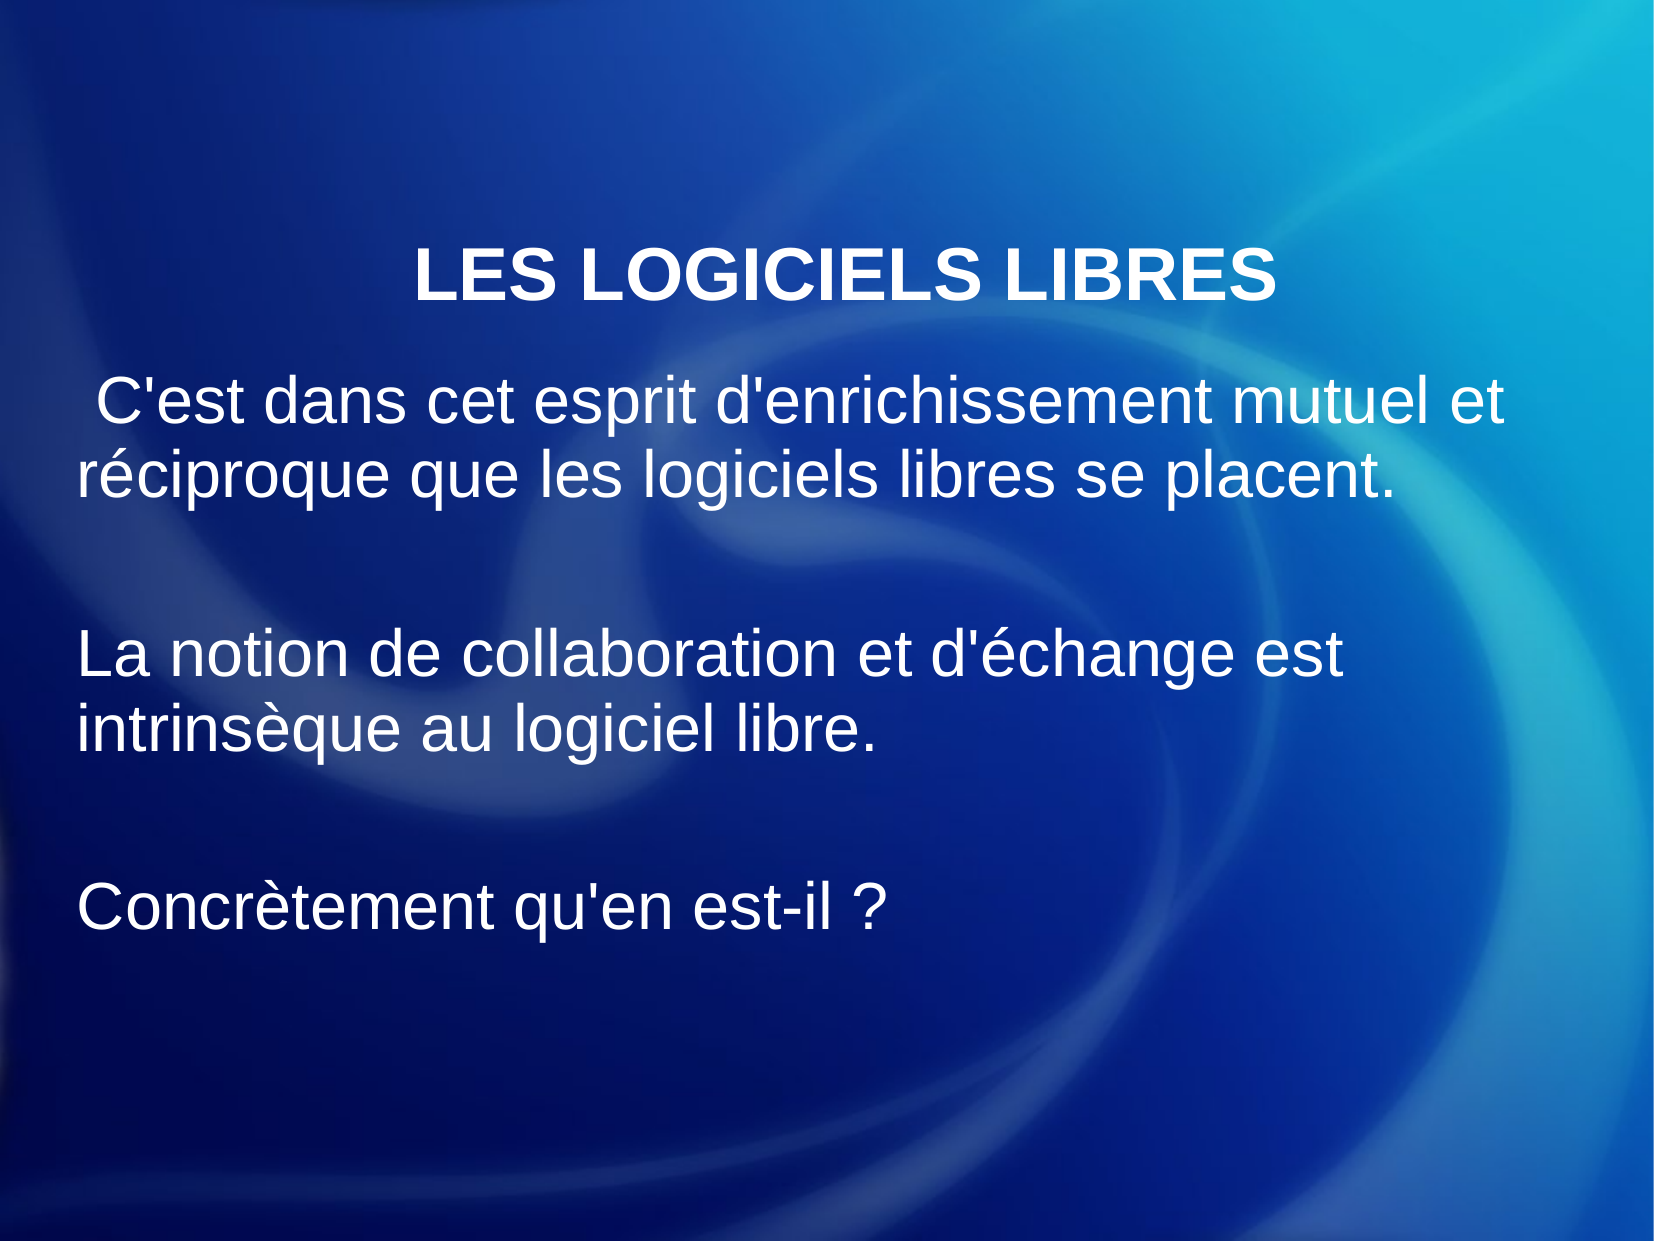

# LES LOGICIELS LIBRES
 C'est dans cet esprit d'enrichissement mutuel et réciproque que les logiciels libres se placent.
La notion de collaboration et d'échange est intrinsèque au logiciel libre.
Concrètement qu'en est-il ?